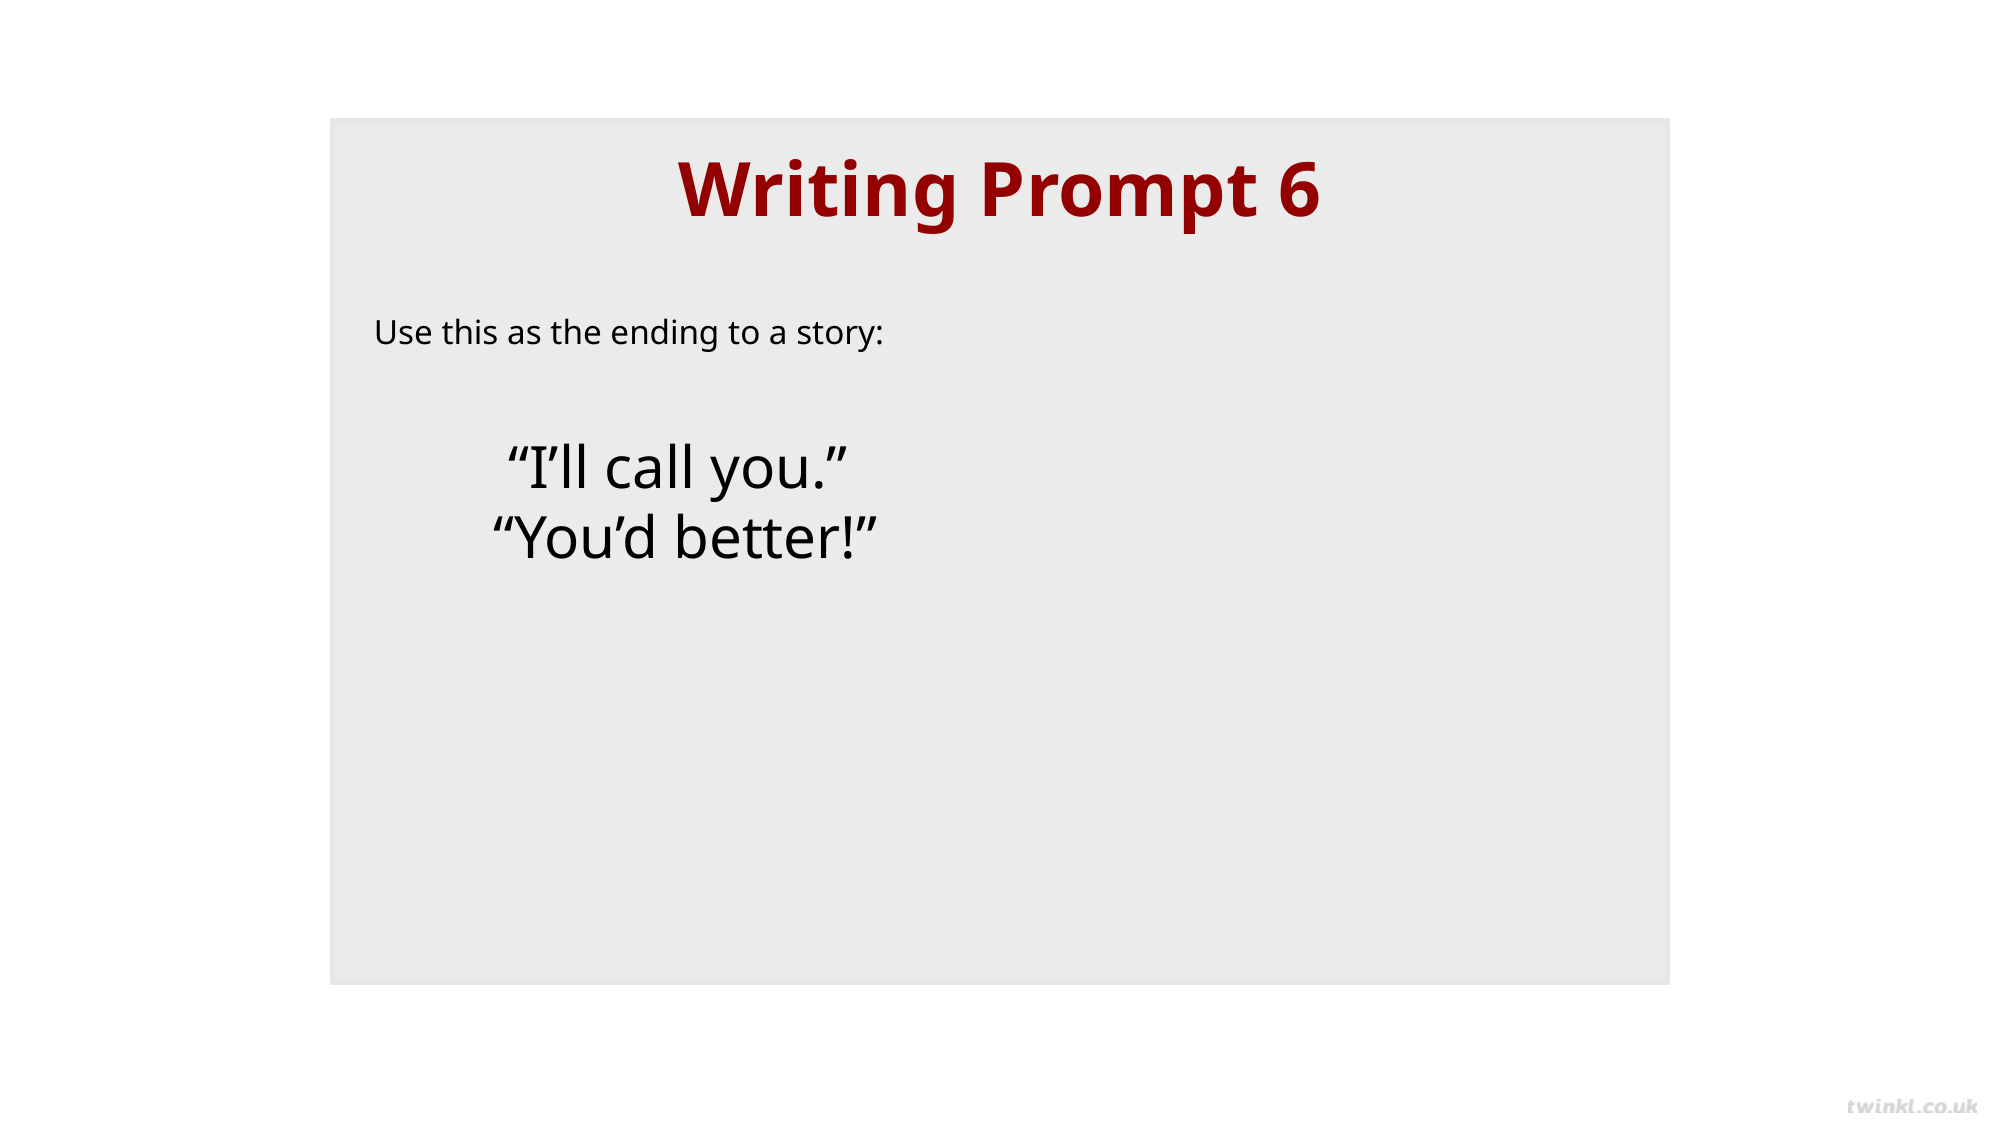

Writing Prompt 6
Use this as the ending to a story:
“I’ll call you.”
“You’d better!”